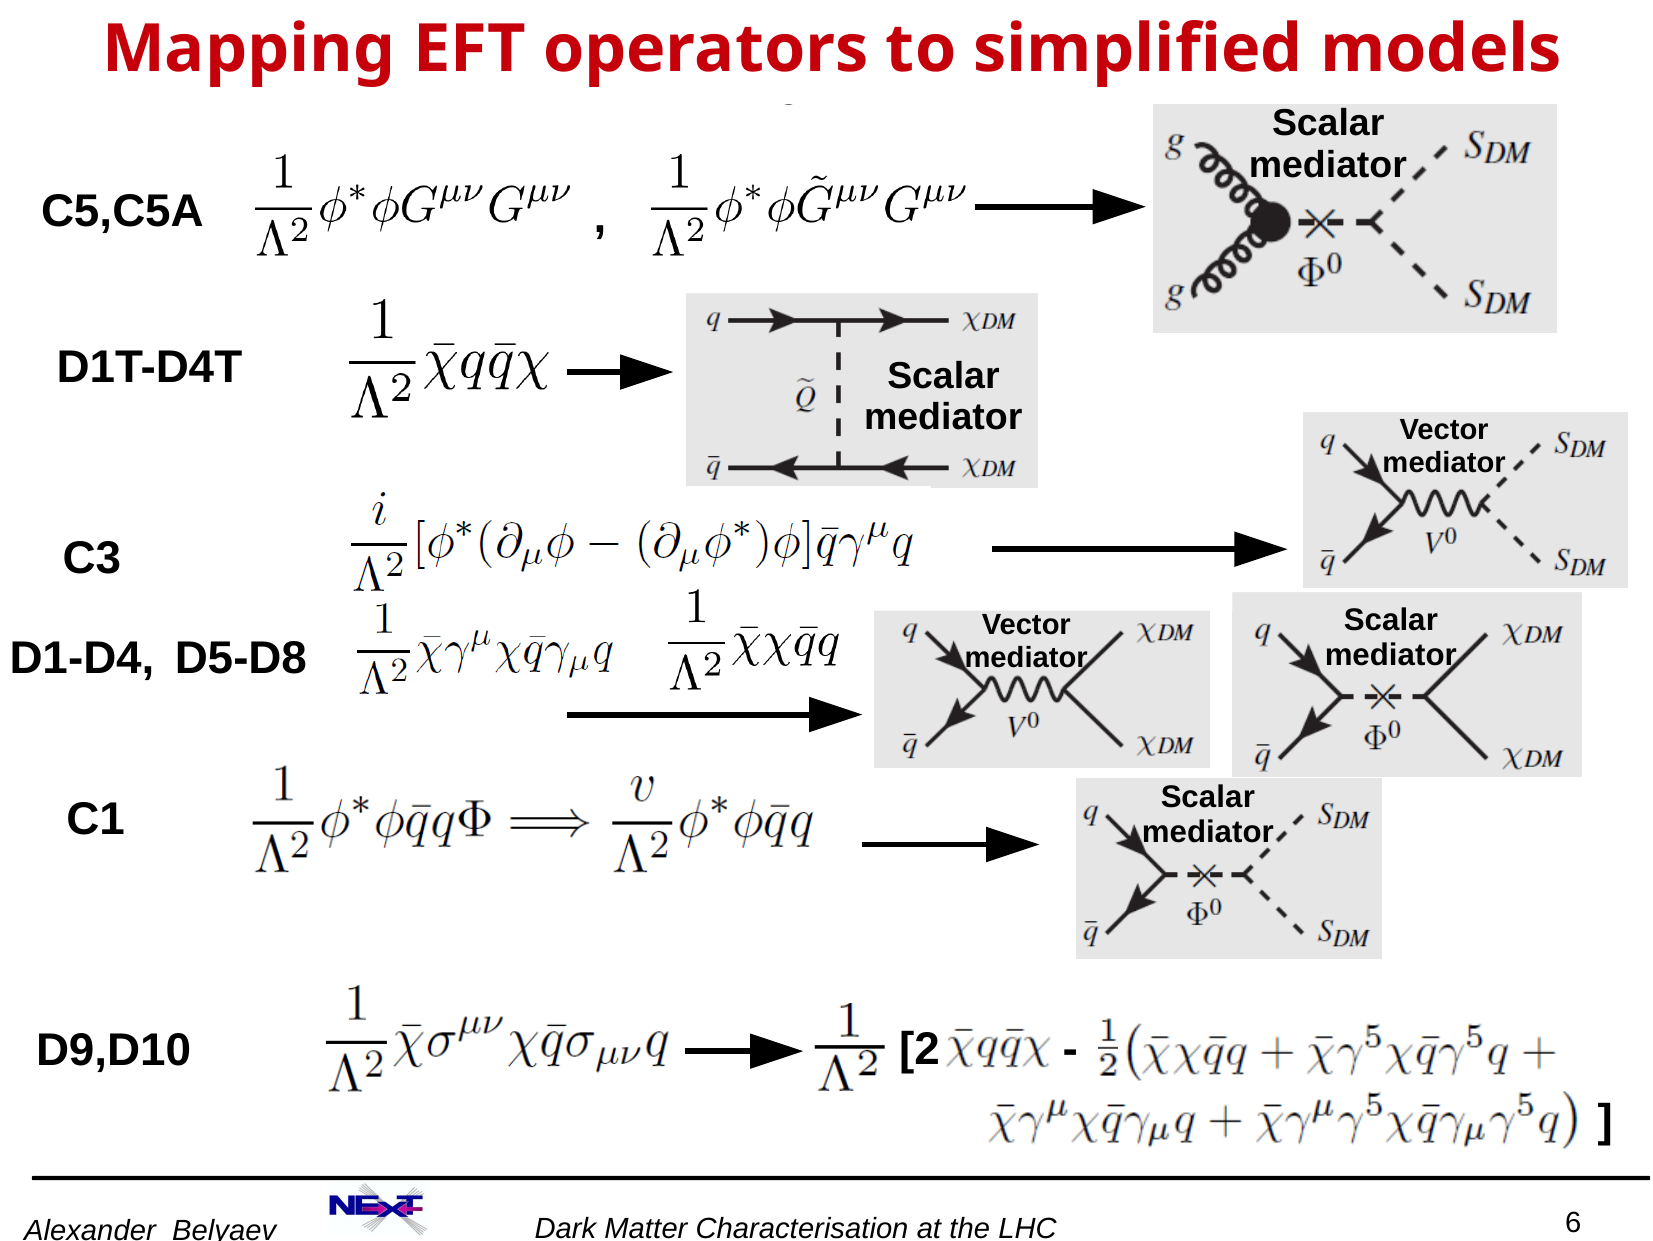

# Mapping EFT operators to simplified models
C5,C5A
,
D1T-D4T
C3
D1-D4,
D5-D8
C1
[2
-
D9,D10
]